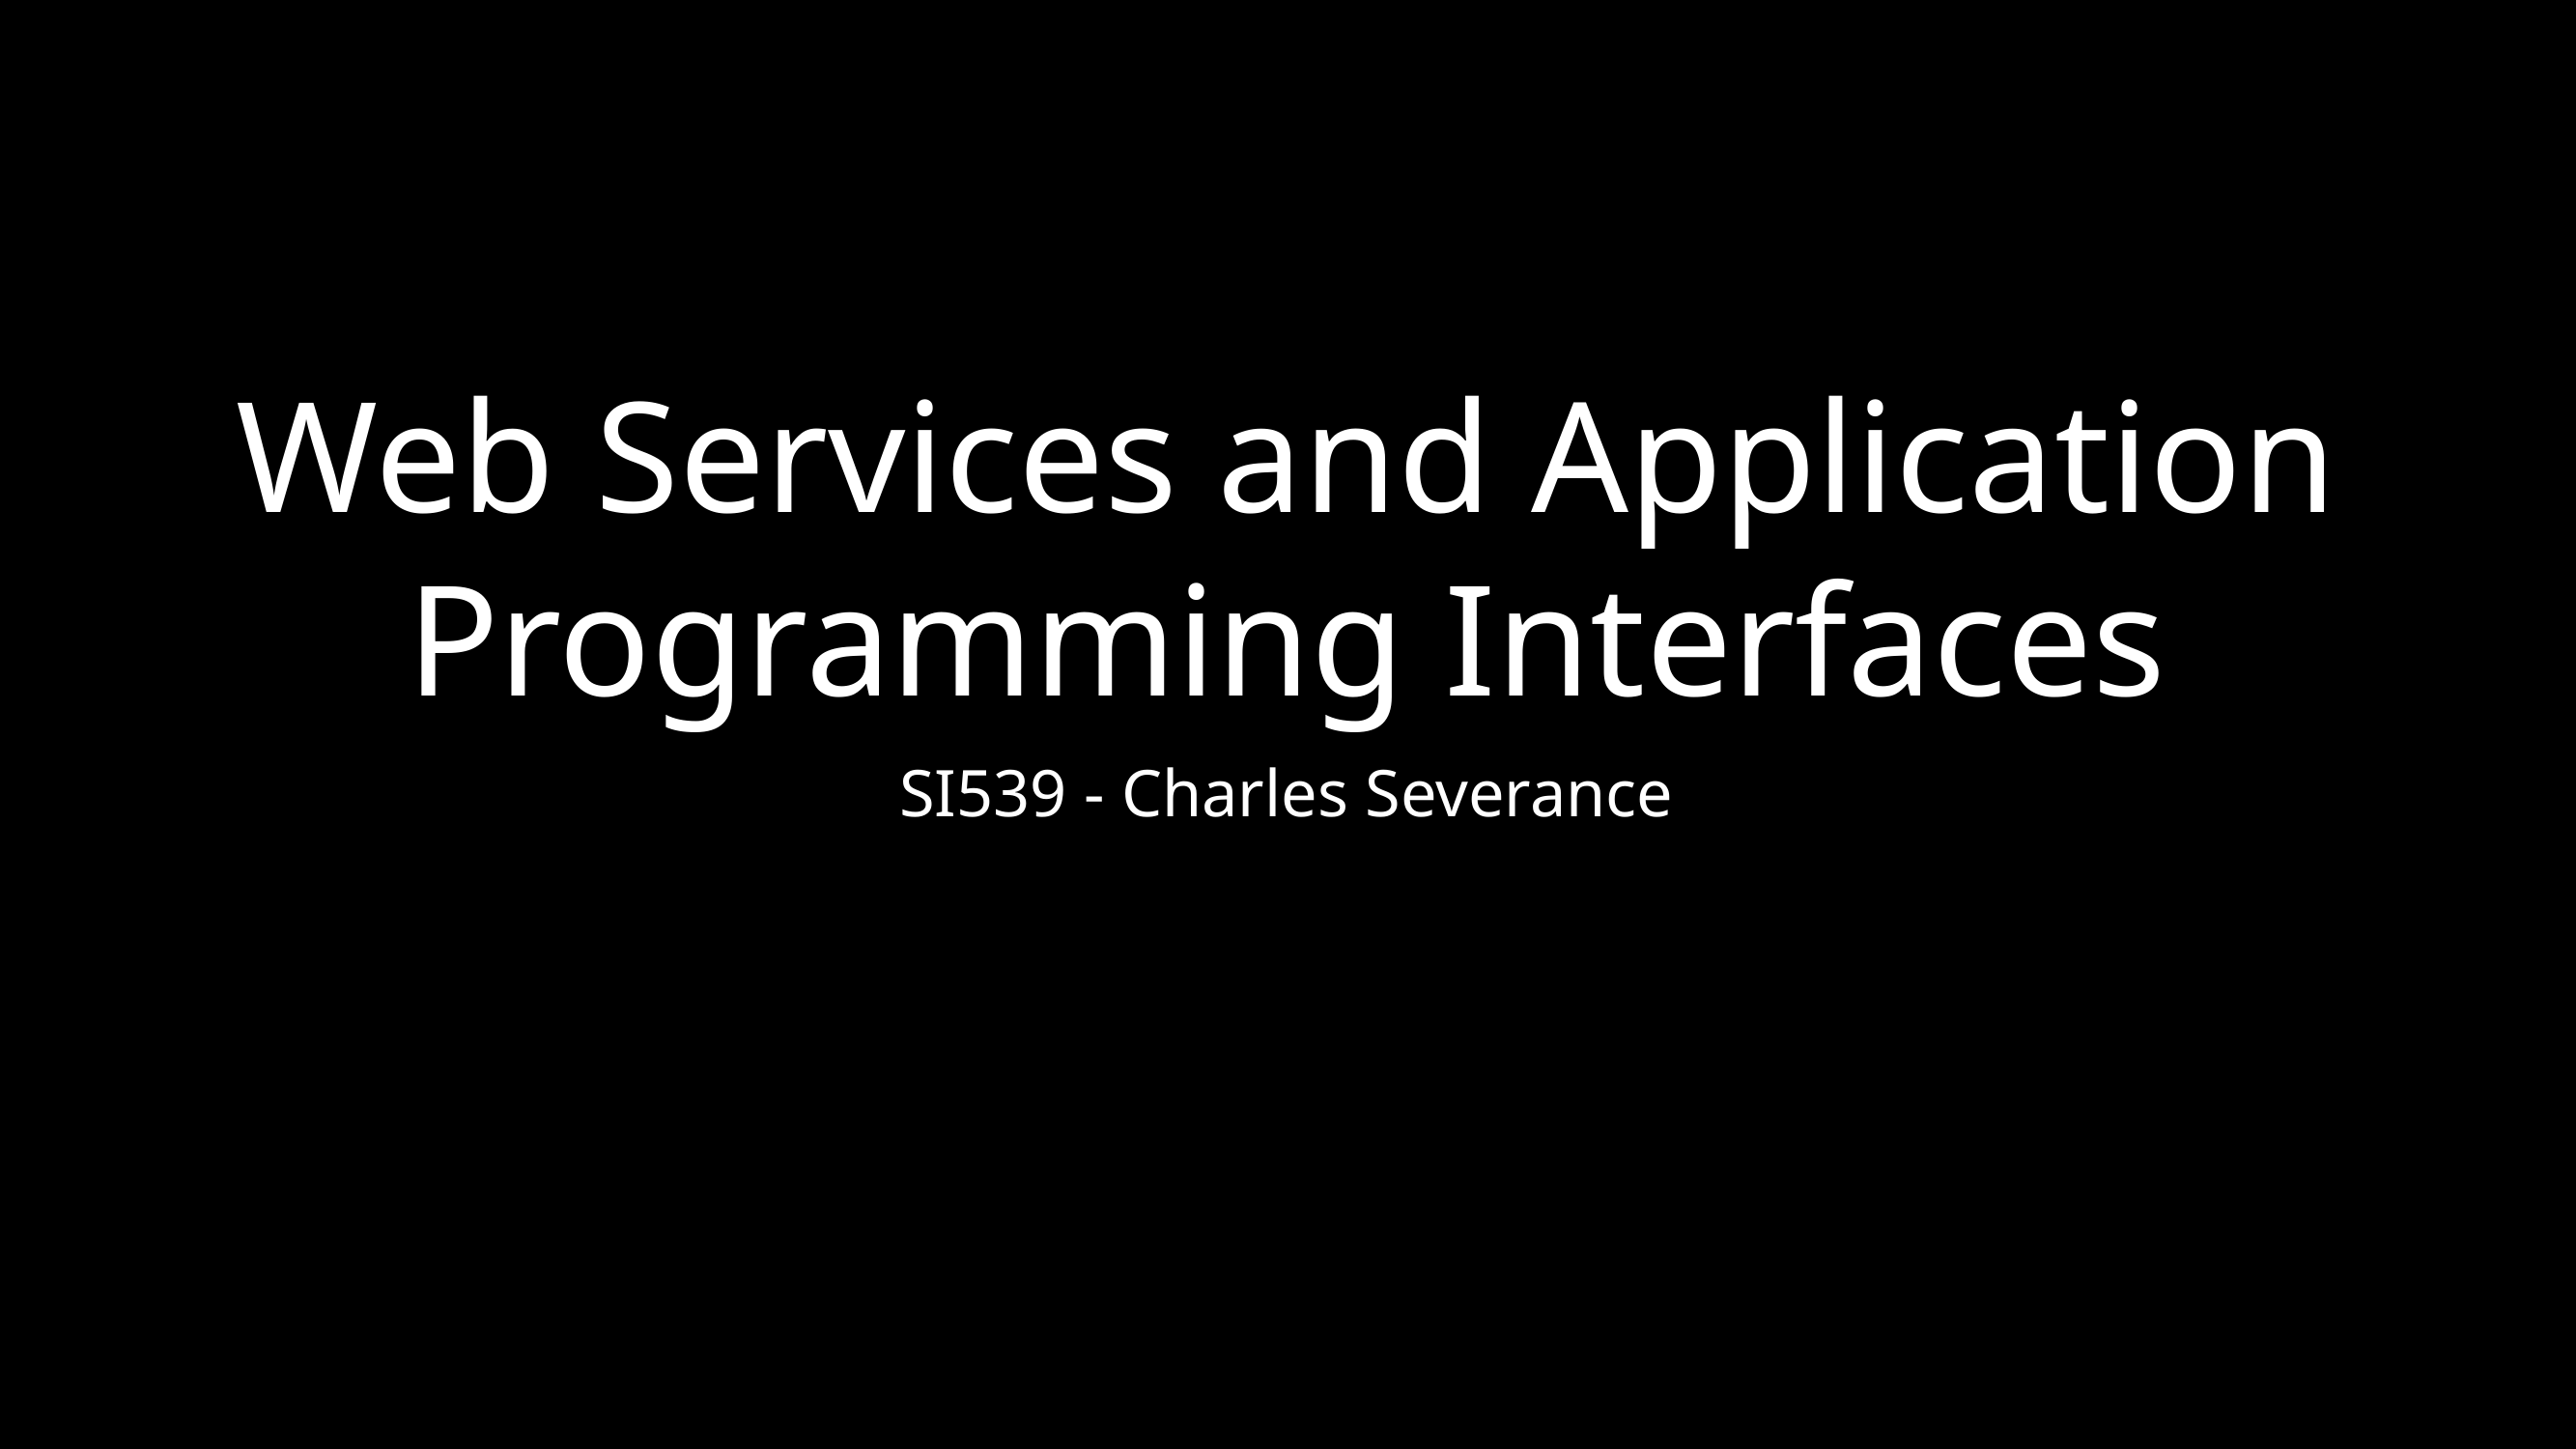

# Web Services and Application Programming Interfaces
SI539 - Charles Severance